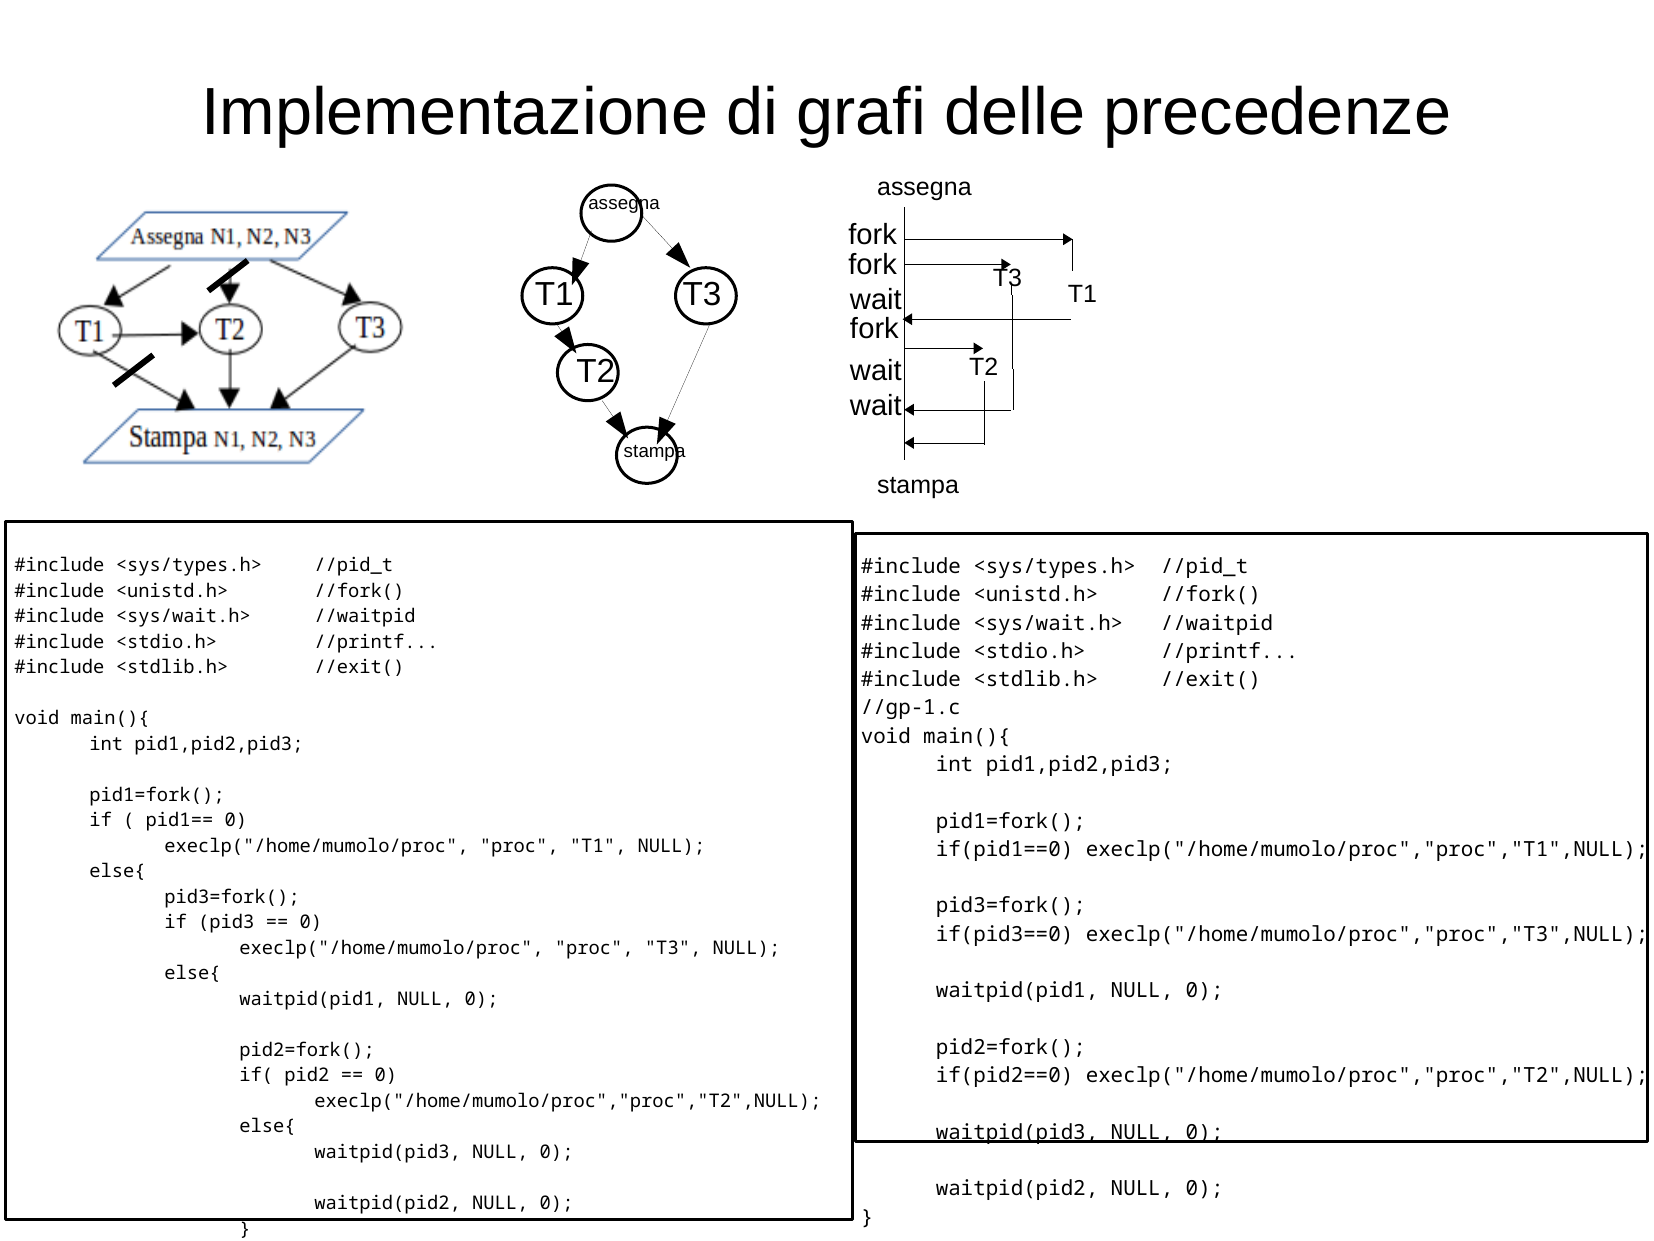

# Implementazione di grafi delle precedenze
assegna
assegna
fork
fork
T3
T1
T3
T1
wait
fork
T2
T2
wait
wait
stampa
stampa
#include <sys/types.h> 	//pid_t
#include <unistd.h> 	//fork()
#include <sys/wait.h> 	//waitpid
#include <stdio.h> 	//printf...
#include <stdlib.h> 	//exit()
//gp-1.c
void main(){
	int pid1,pid2,pid3;
	pid1=fork();
	if(pid1==0) execlp("/home/mumolo/proc","proc","T1",NULL);
	pid3=fork();
	if(pid3==0) execlp("/home/mumolo/proc","proc","T3",NULL);
	waitpid(pid1, NULL, 0);
	pid2=fork();
	if(pid2==0) execlp("/home/mumolo/proc","proc","T2",NULL);
	waitpid(pid3, NULL, 0);
	waitpid(pid2, NULL, 0);
}
#include <sys/types.h> 	//pid_t
#include <unistd.h> 	//fork()
#include <sys/wait.h> 	//waitpid
#include <stdio.h> 		//printf...
#include <stdlib.h> 	//exit()
void main(){
	int pid1,pid2,pid3;
	pid1=fork();
	if ( pid1== 0)
		execlp("/home/mumolo/proc", "proc", "T1", NULL);
	else{
		pid3=fork();
		if (pid3 == 0)
			execlp("/home/mumolo/proc", "proc", "T3", NULL);
		else{
			waitpid(pid1, NULL, 0);
			pid2=fork();
			if( pid2 == 0)
				execlp("/home/mumolo/proc","proc","T2",NULL);
			else{
				waitpid(pid3, NULL, 0);
				waitpid(pid2, NULL, 0);
			}
		}
	}
}